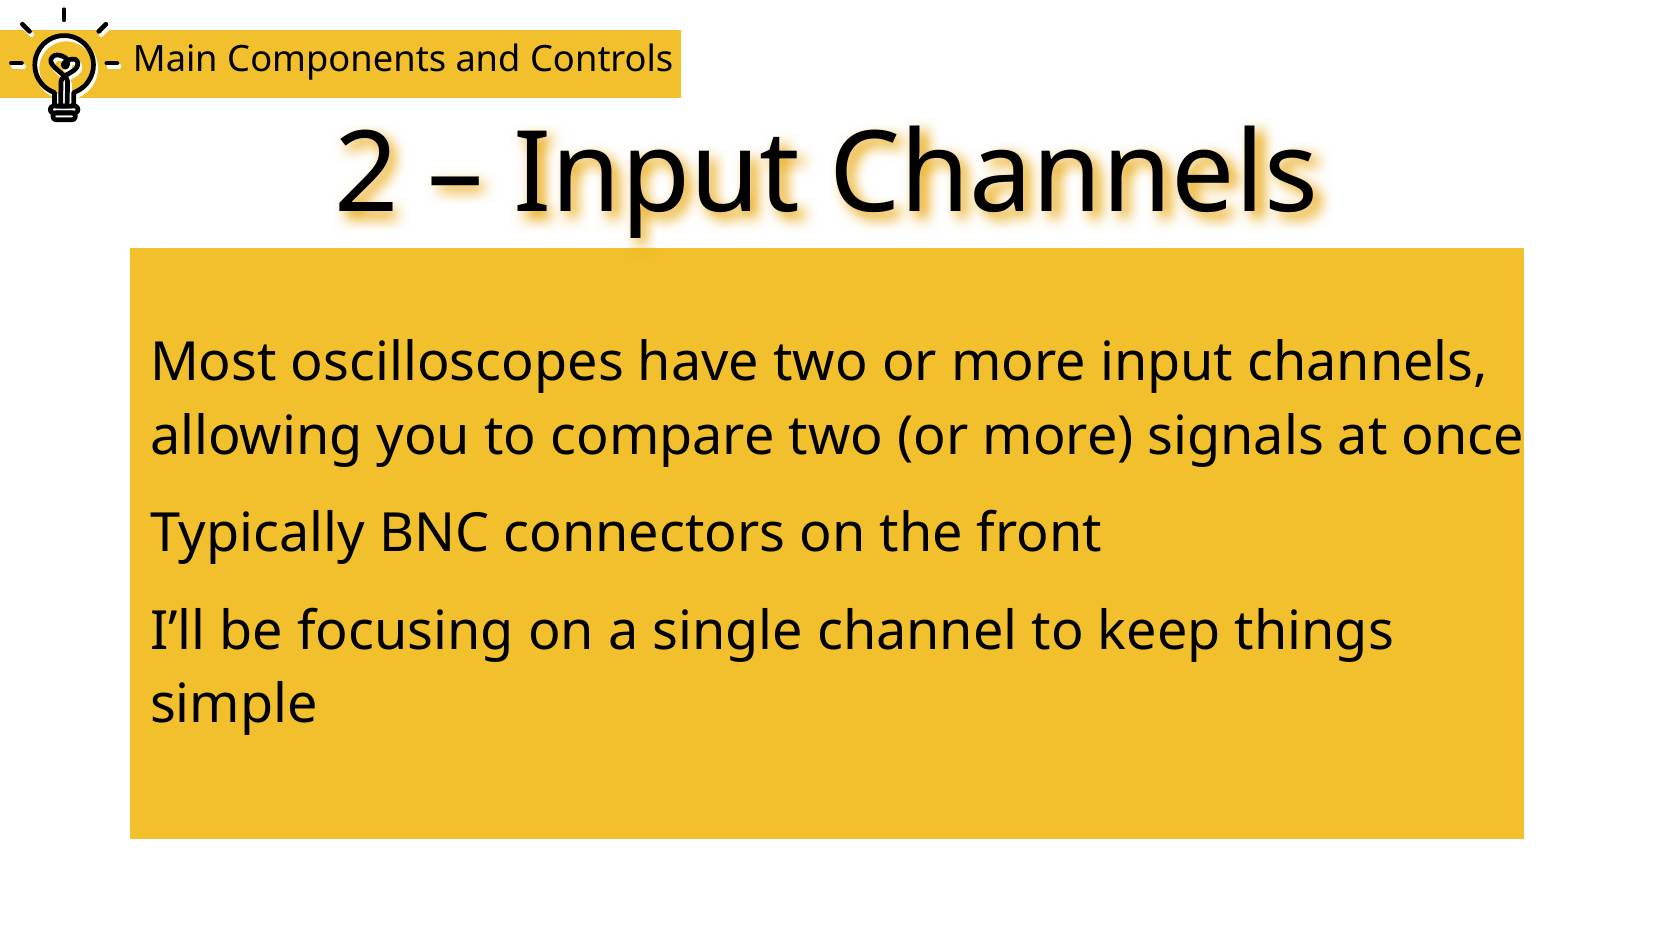

Main Components and Controls
# 2 – Input Channels
Most oscilloscopes have two or more input channels, allowing you to compare two (or more) signals at once
Typically BNC connectors on the front
I’ll be focusing on a single channel to keep things simple